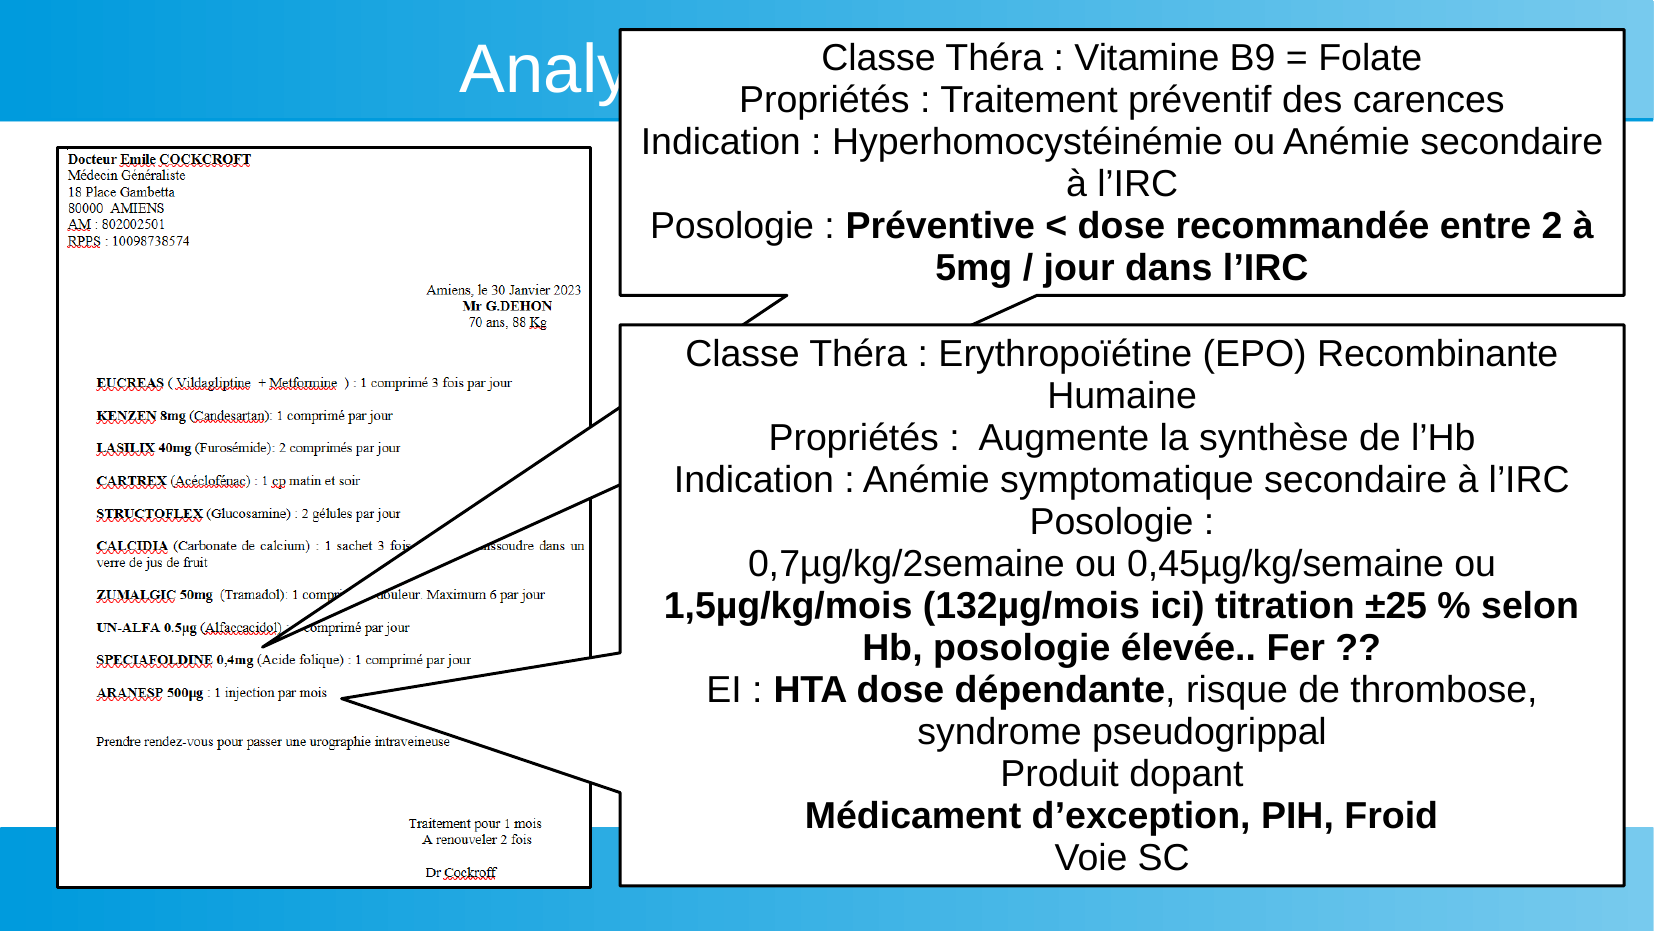

# Analyse des traitements
Classe Théra : Vitamine B9 = Folate
Propriétés : Traitement préventif des carences
Indication : Hyperhomocystéinémie ou Anémie secondaire à l’IRC
Posologie : Préventive < dose recommandée entre 2 à 5mg / jour dans l’IRC
Classe Théra : Erythropoïétine (EPO) Recombinante Humaine
Propriétés : Augmente la synthèse de l’Hb
Indication : Anémie symptomatique secondaire à l’IRC
Posologie :
0,7µg/kg/2semaine ou 0,45µg/kg/semaine ou 1,5µg/kg/mois (132µg/mois ici) titration ±25 % selon Hb, posologie élevée.. Fer ??
EI : HTA dose dépendante, risque de thrombose, syndrome pseudogrippal
Produit dopant
Médicament d’exception, PIH, Froid
Voie SC
15